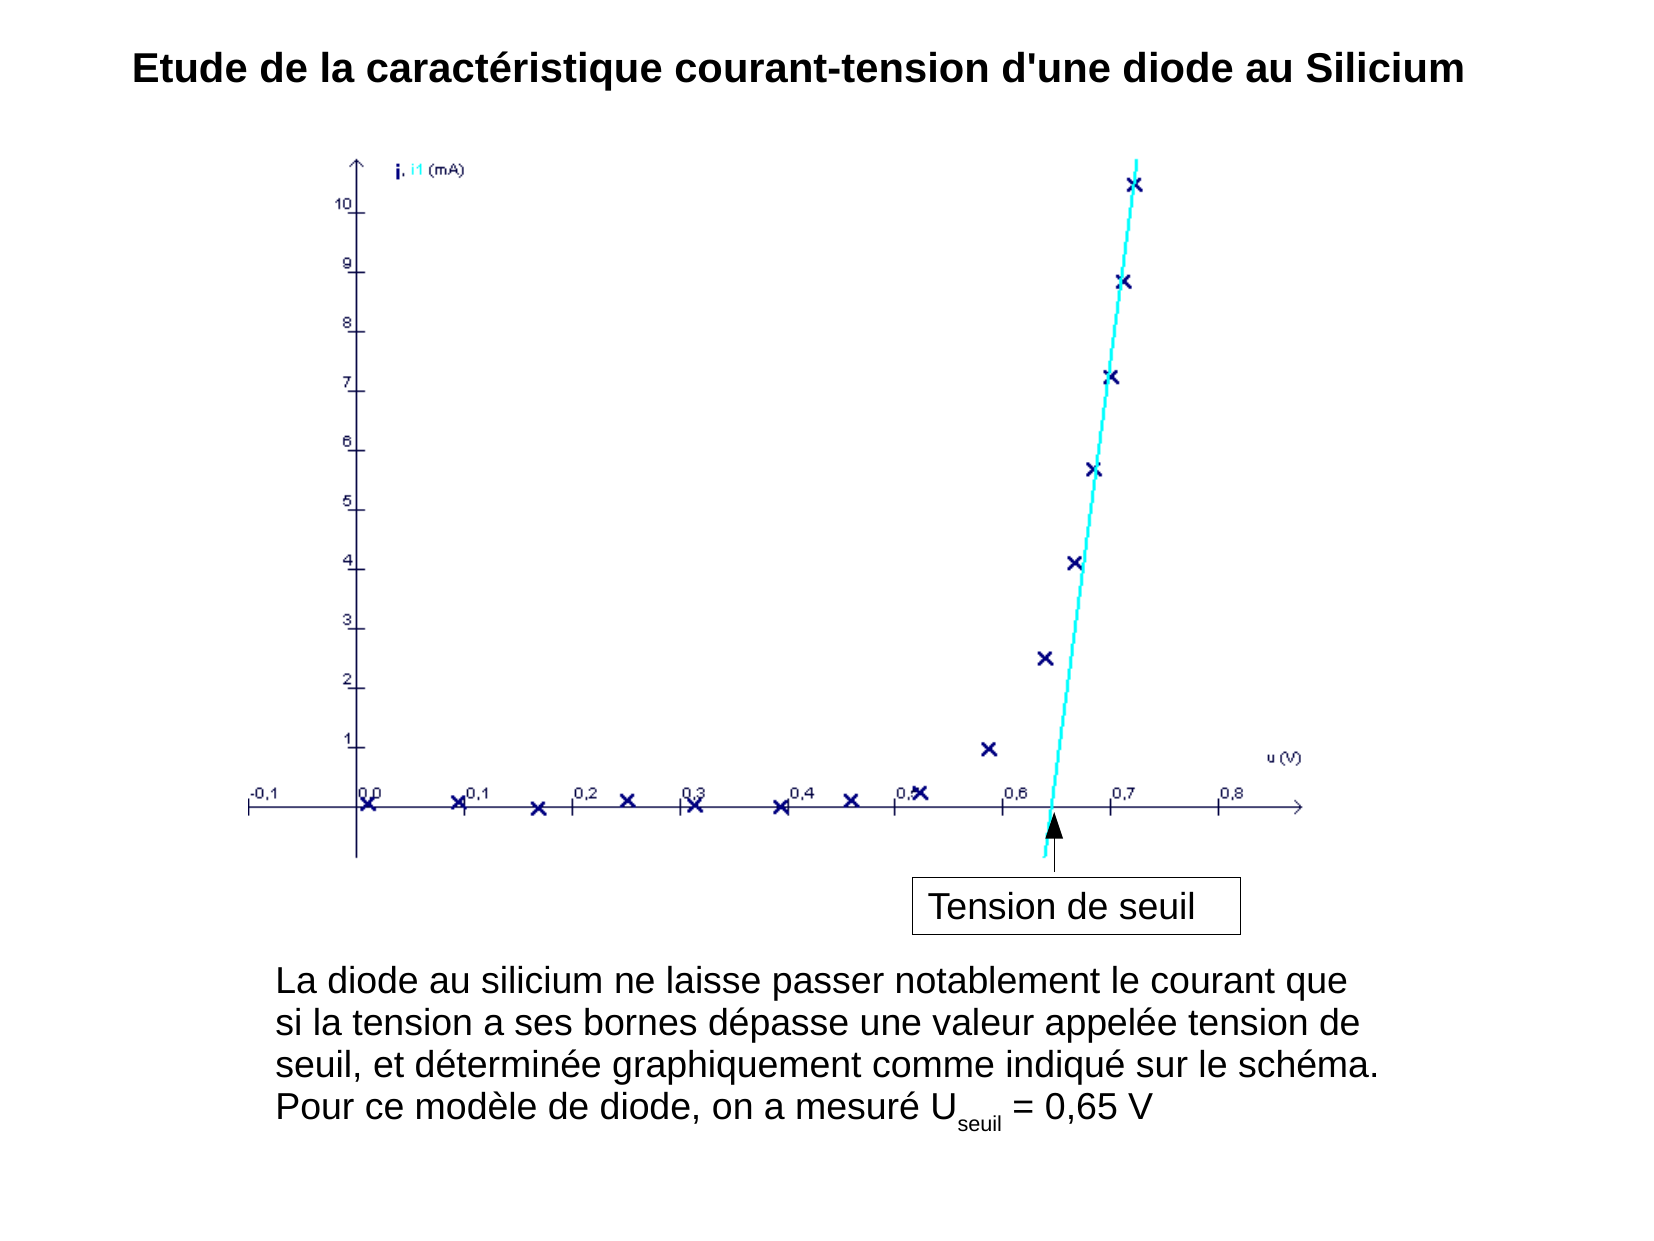

Etude de la caractéristique courant-tension d'une diode au Silicium
Tension de seuil
La diode au silicium ne laisse passer notablement le courant que si la tension a ses bornes dépasse une valeur appelée tension de seuil, et déterminée graphiquement comme indiqué sur le schéma.
Pour ce modèle de diode, on a mesuré Useuil = 0,65 V